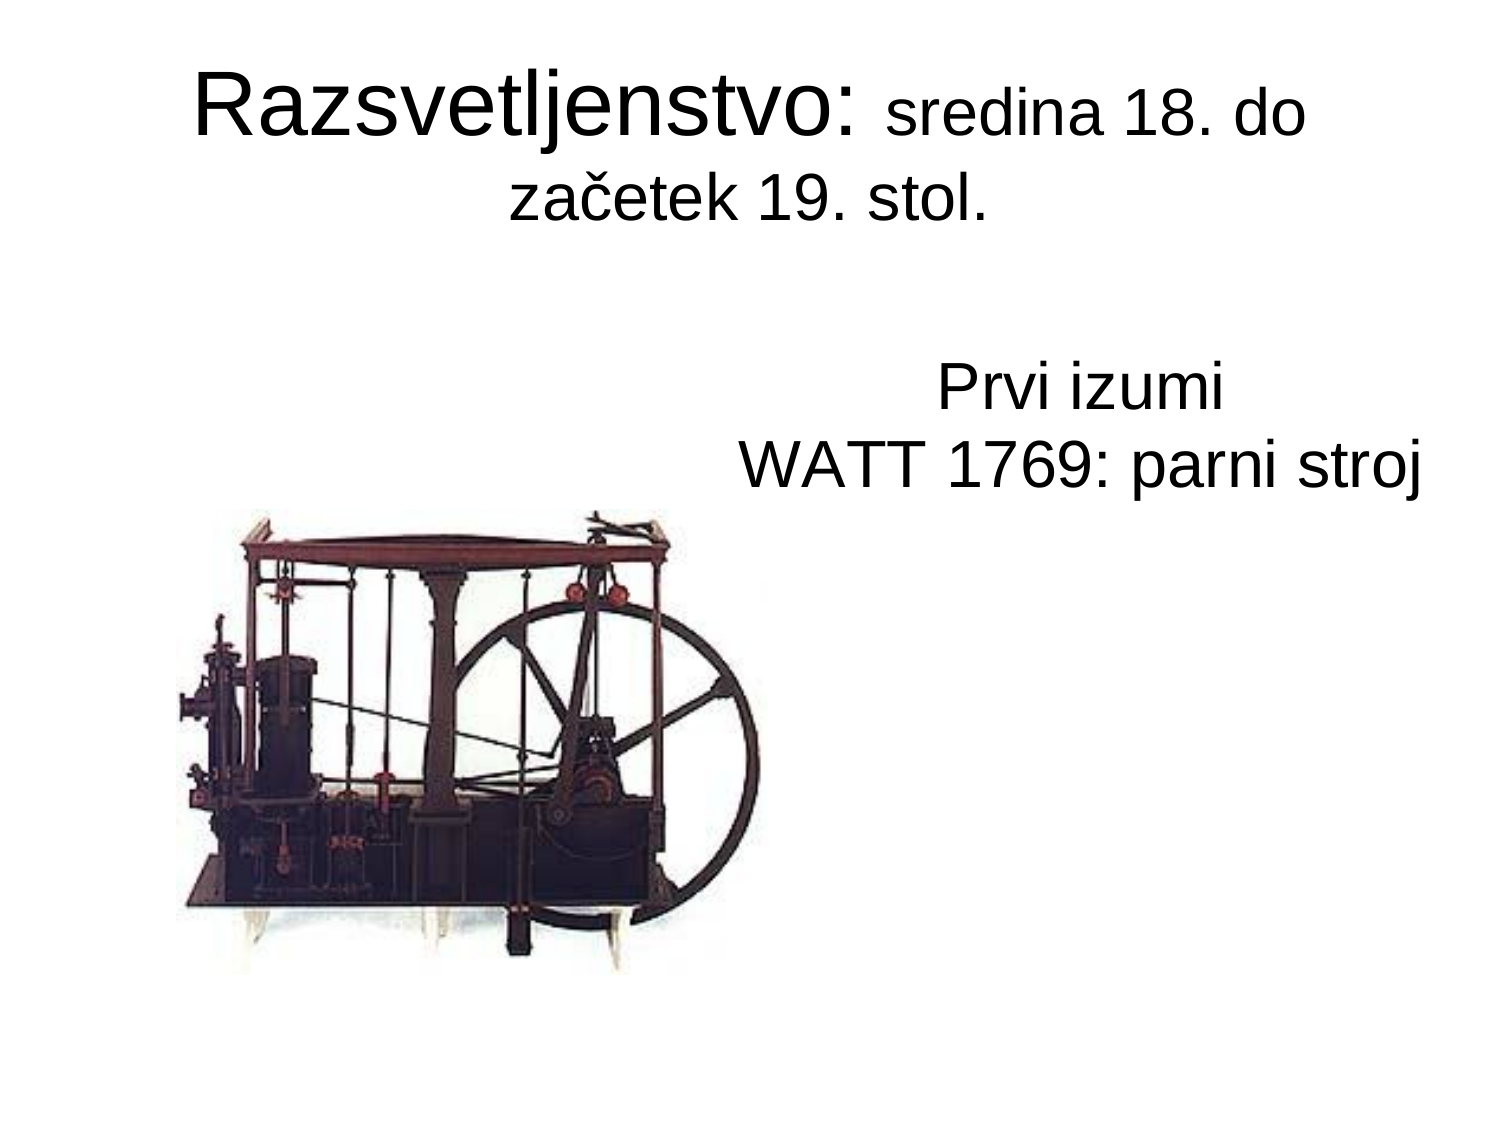

# Razsvetljenstvo: sredina 18. do začetek 19. stol.
Prvi izumi
WATT 1769: parni stroj